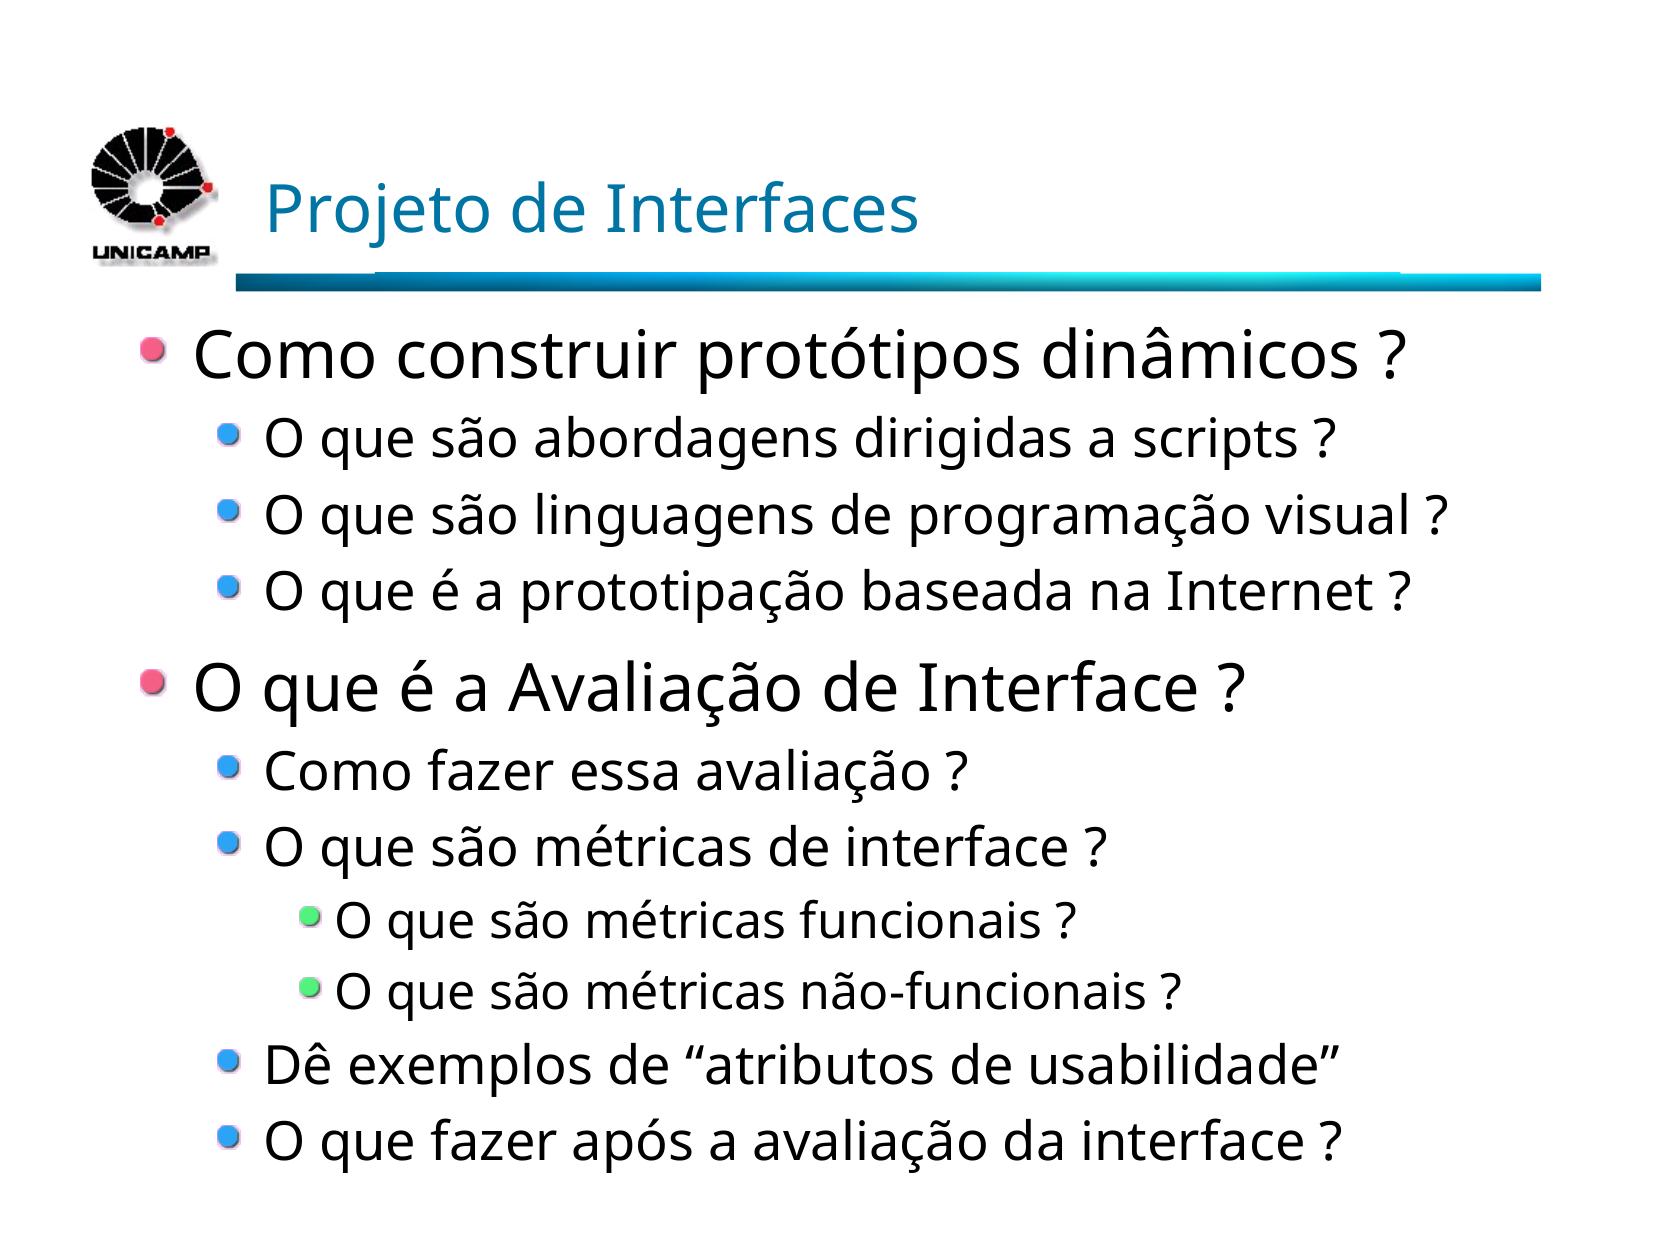

# Projeto de Interfaces
Como construir protótipos dinâmicos ?
O que são abordagens dirigidas a scripts ?
O que são linguagens de programação visual ?
O que é a prototipação baseada na Internet ?
O que é a Avaliação de Interface ?
Como fazer essa avaliação ?
O que são métricas de interface ?
O que são métricas funcionais ?
O que são métricas não-funcionais ?
Dê exemplos de “atributos de usabilidade”
O que fazer após a avaliação da interface ?